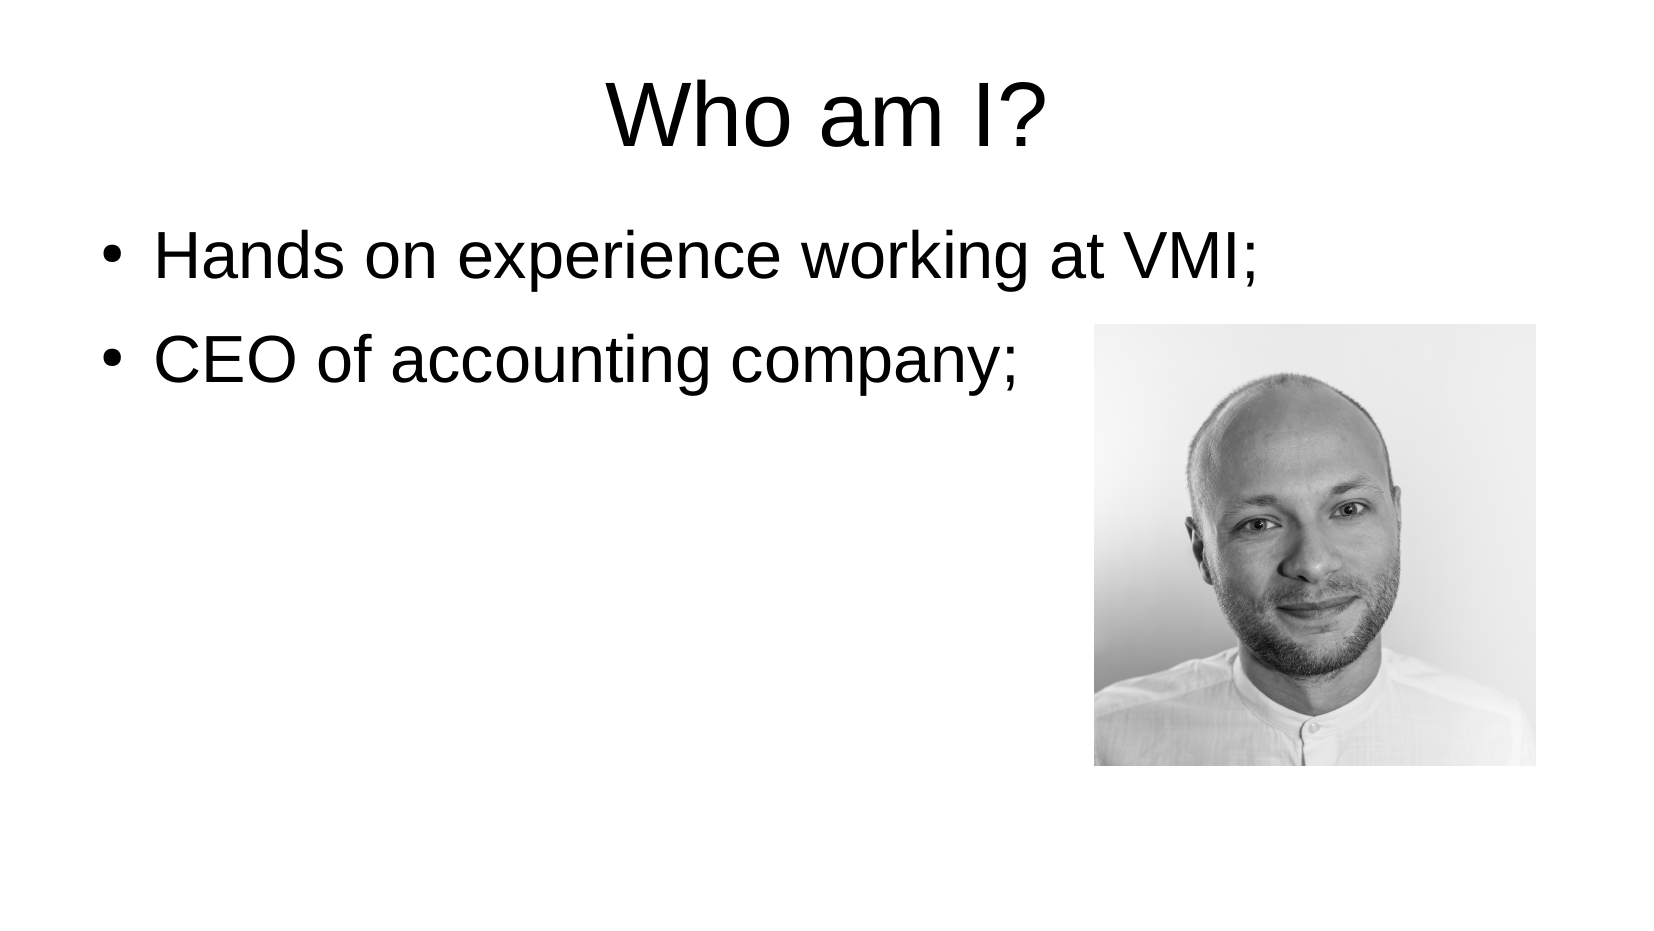

# Who am I?
Hands on experience working at VMI;
CEO of accounting company;